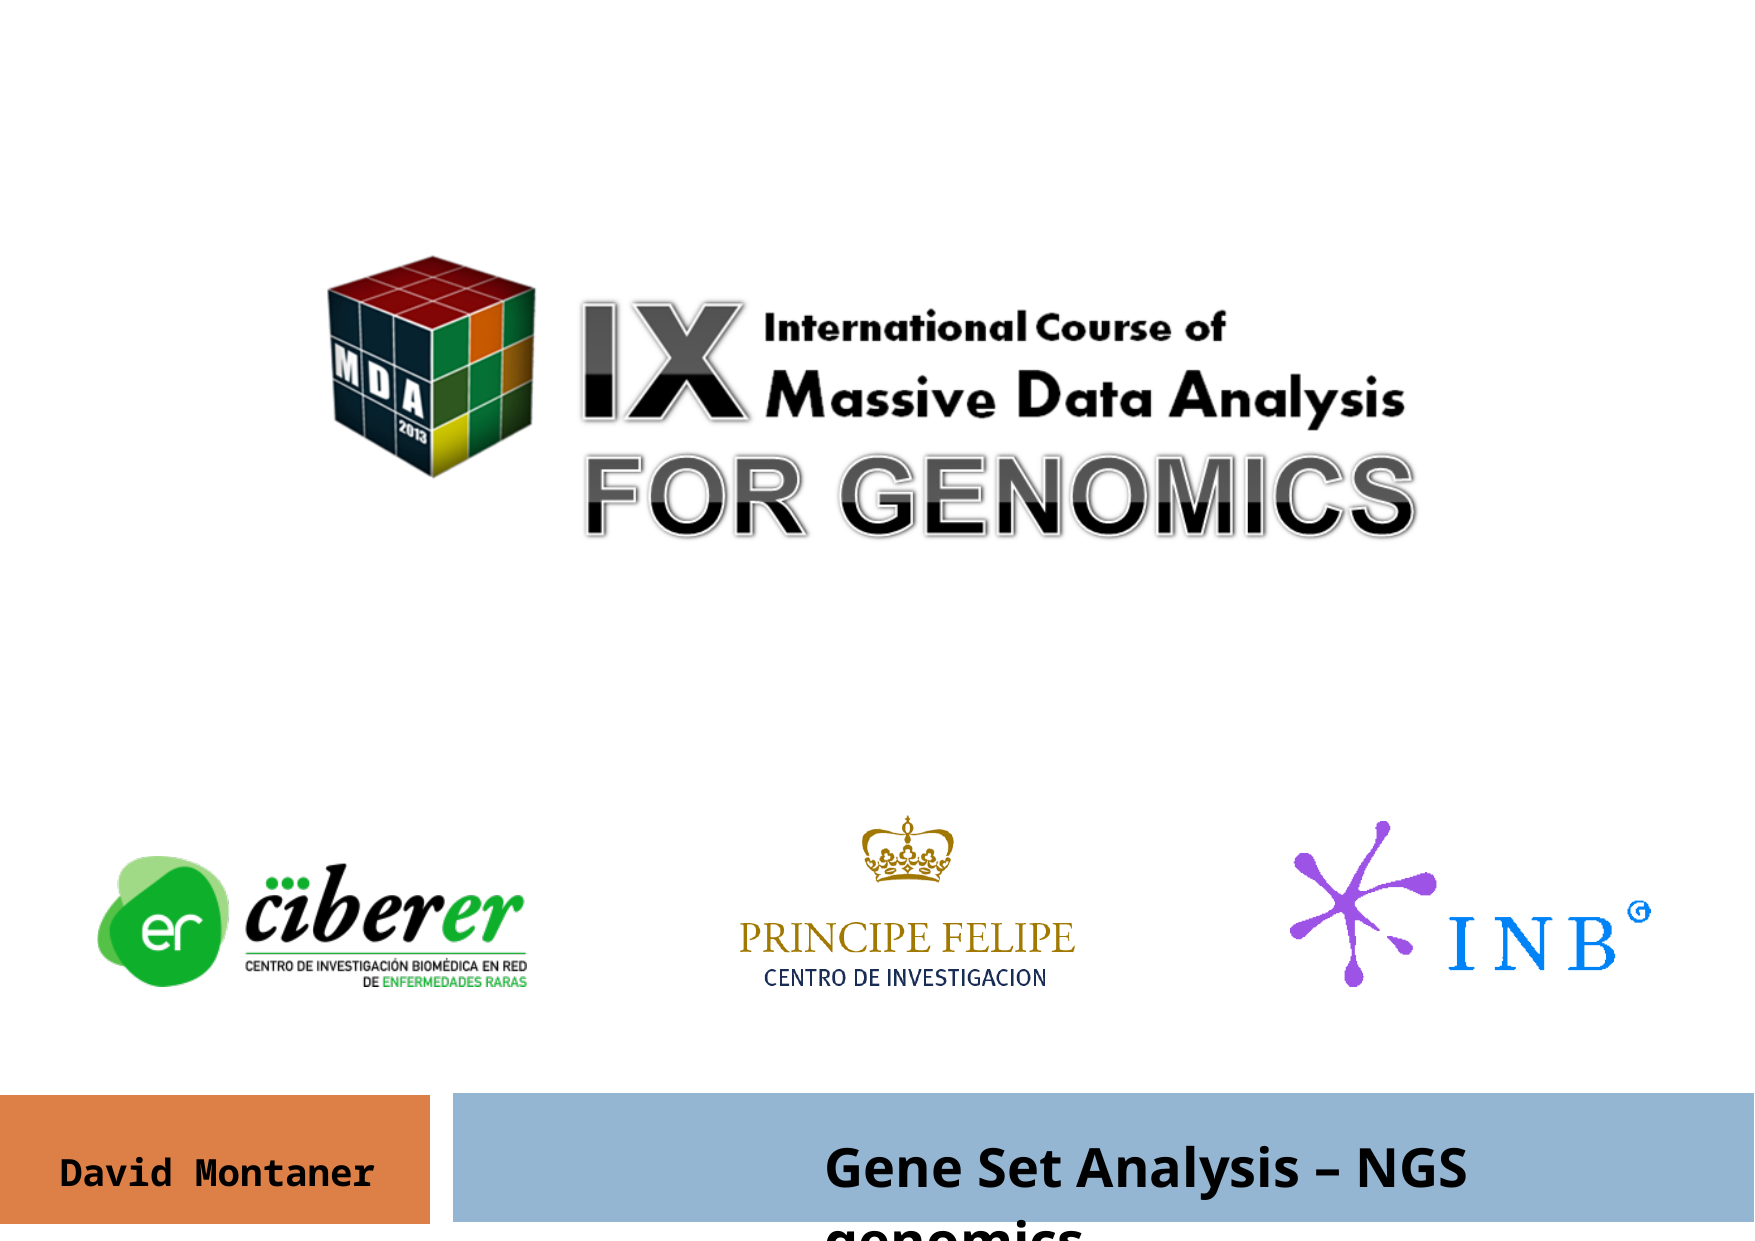

Gene Set Analysis – NGS genomics
David Montaner